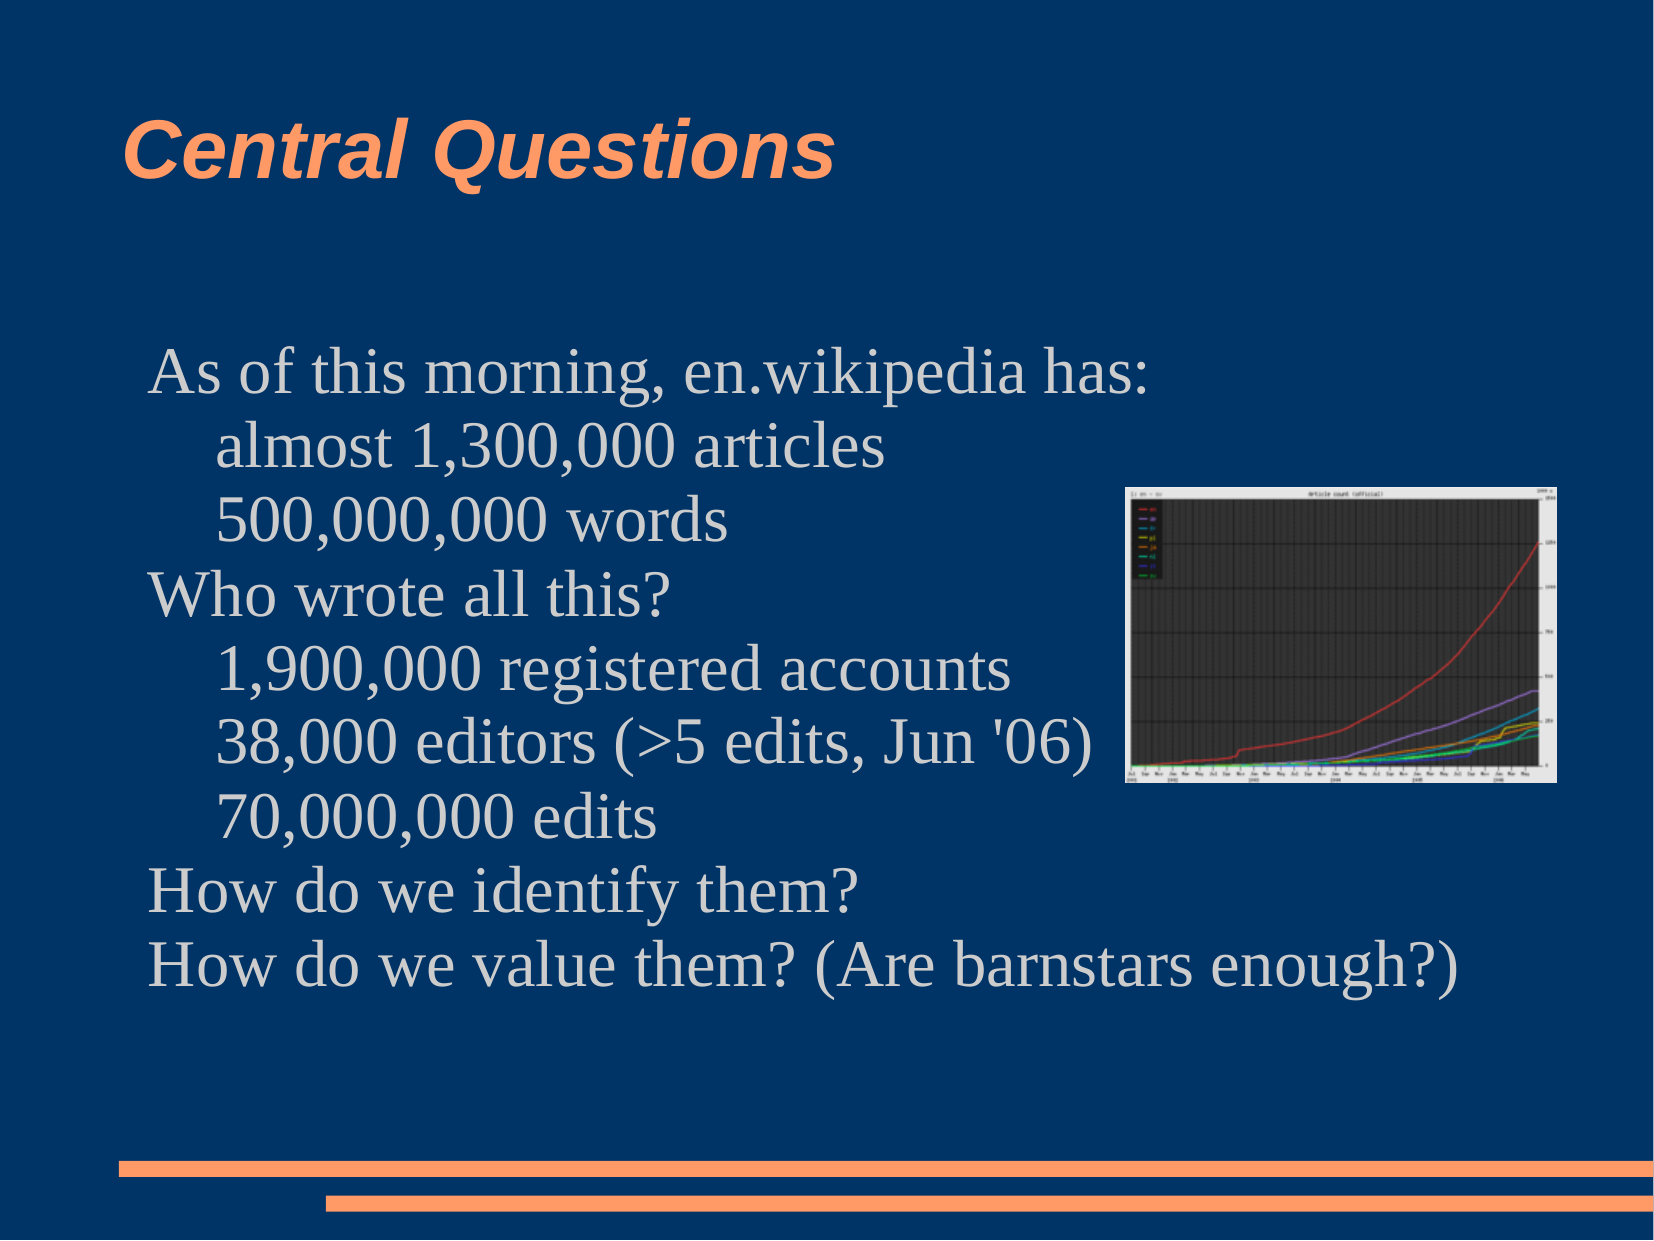

# Central Questions
As of this morning, en.wikipedia has:
 almost 1,300,000 articles
 500,000,000 words
Who wrote all this?
 1,900,000 registered accounts
 38,000 editors (>5 edits, Jun '06)
 70,000,000 edits
How do we identify them?
How do we value them? (Are barnstars enough?)